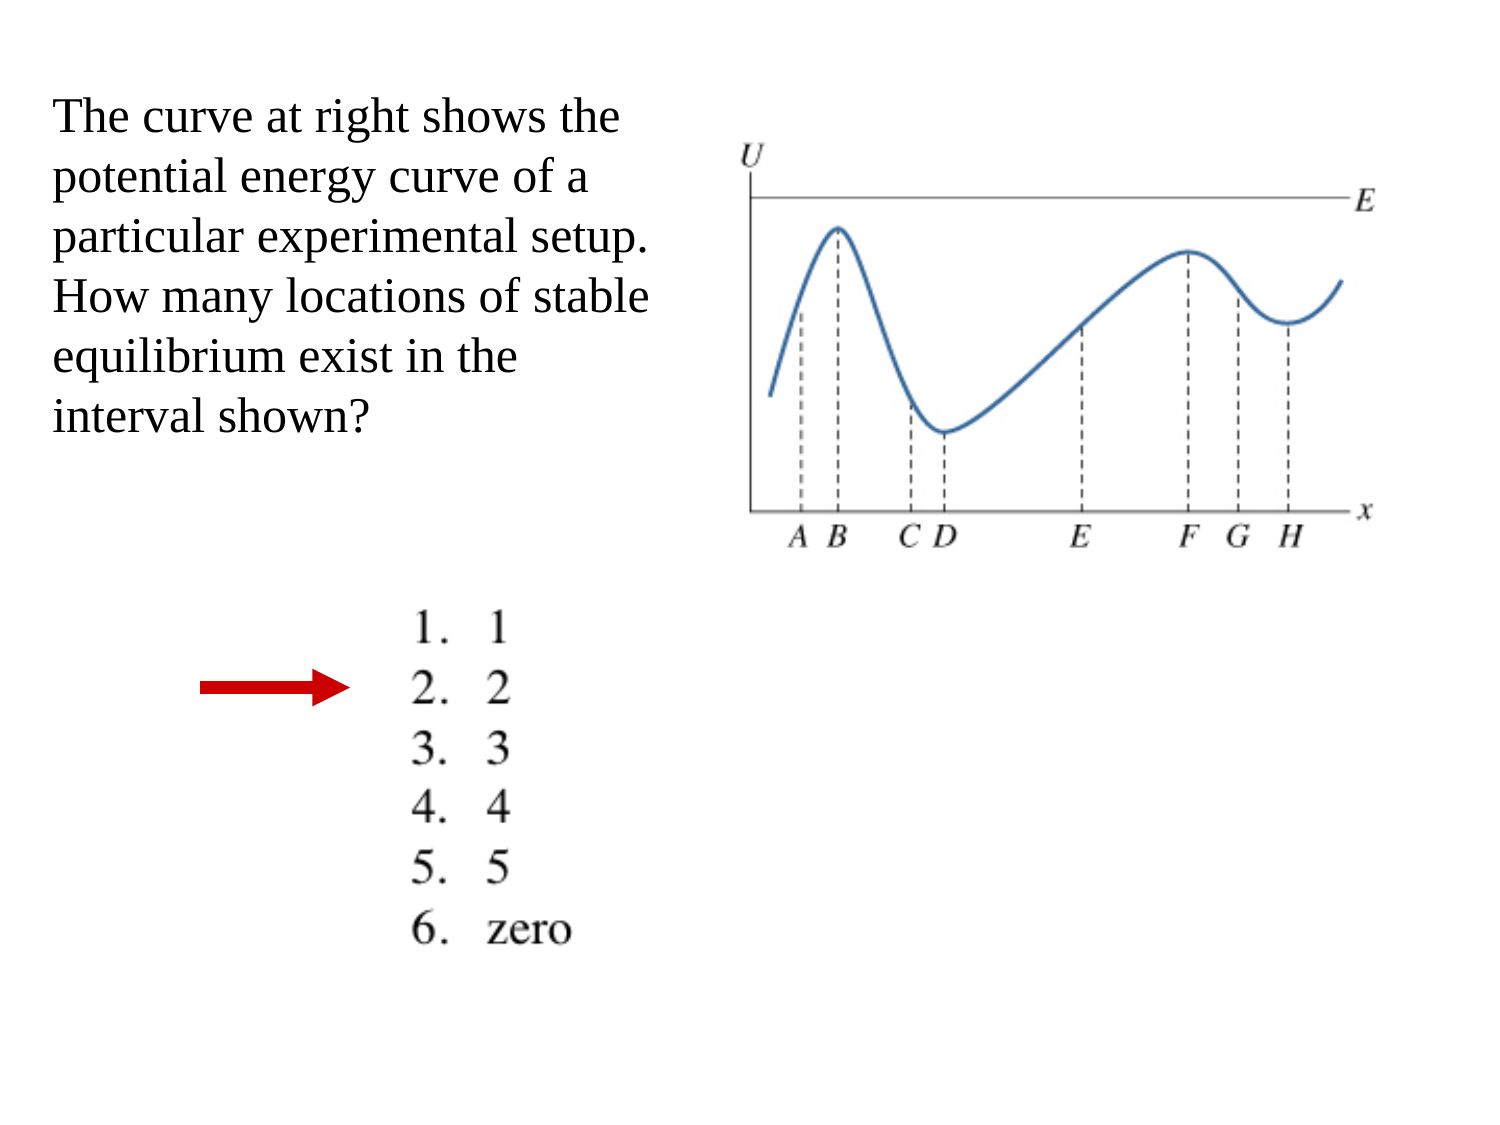

The curve at right shows the potential energy curve of a particular experimental setup. How many locations of stable equilibrium exist in the interval shown?